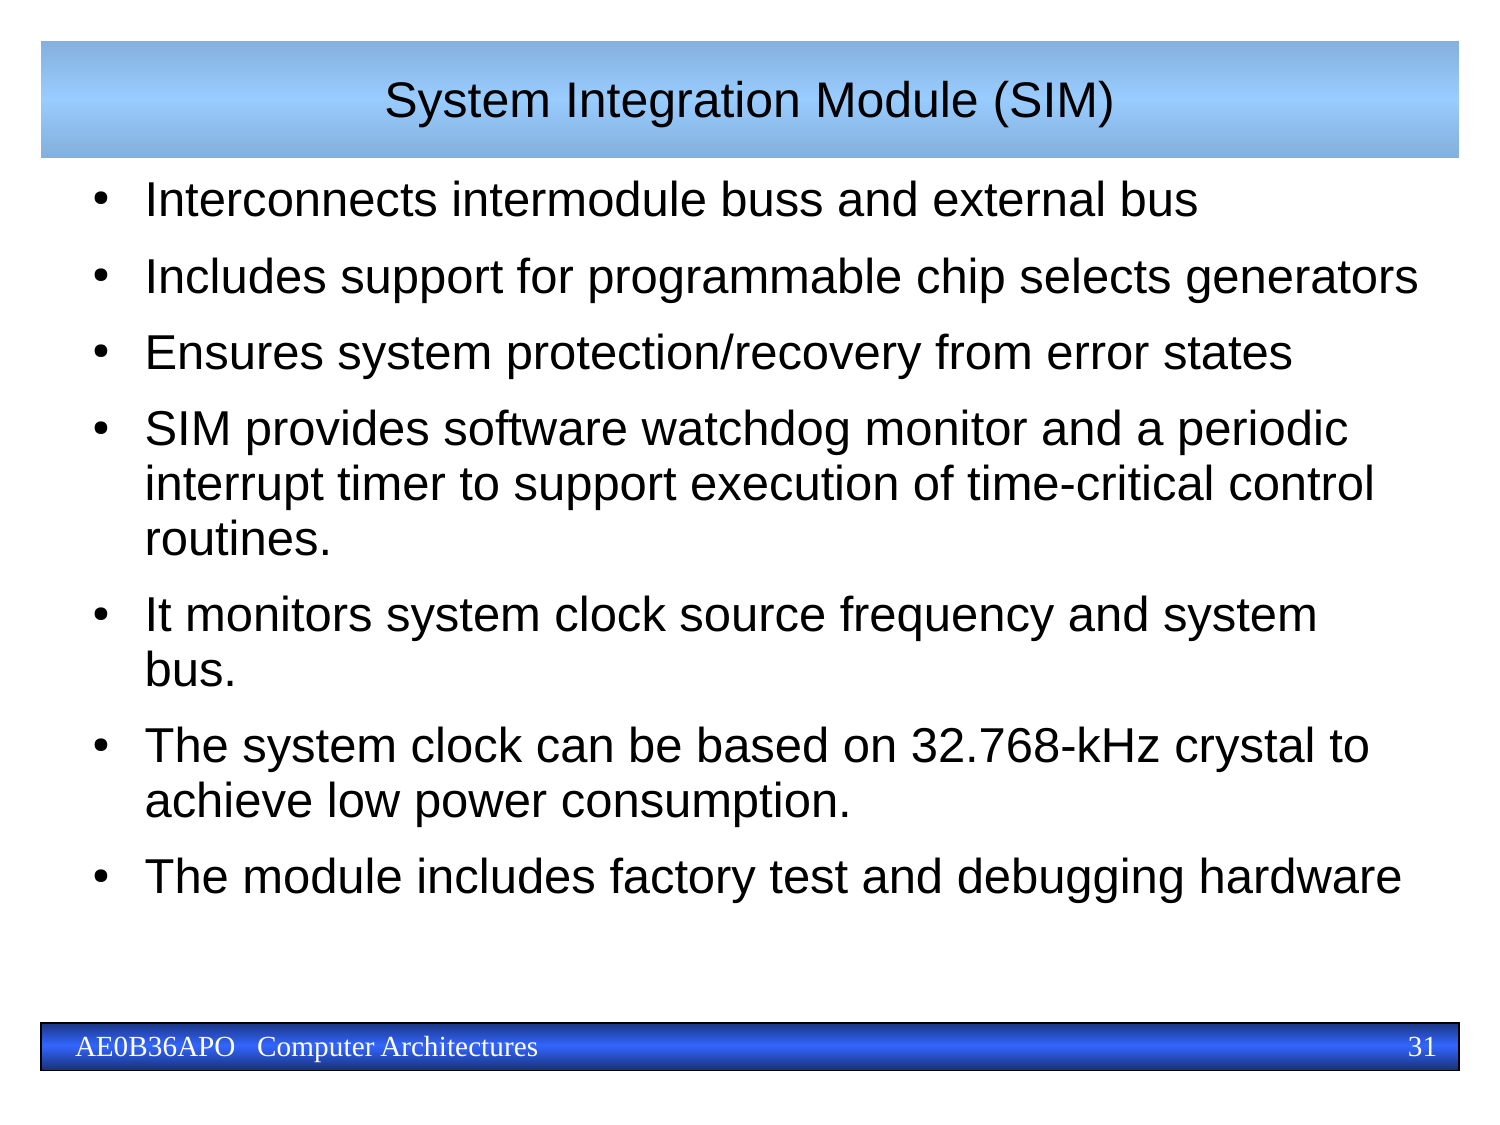

# System Integration Module (SIM)
Interconnects intermodule buss and external bus
Includes support for programmable chip selects generators
Ensures system protection/recovery from error states
SIM provides software watchdog monitor and a periodic interrupt timer to support execution of time-critical control routines.
It monitors system clock source frequency and system bus.
The system clock can be based on 32.768-kHz crystal to achieve low power consumption.
The module includes factory test and debugging hardware
AE0B36APO Computer Architectures
31